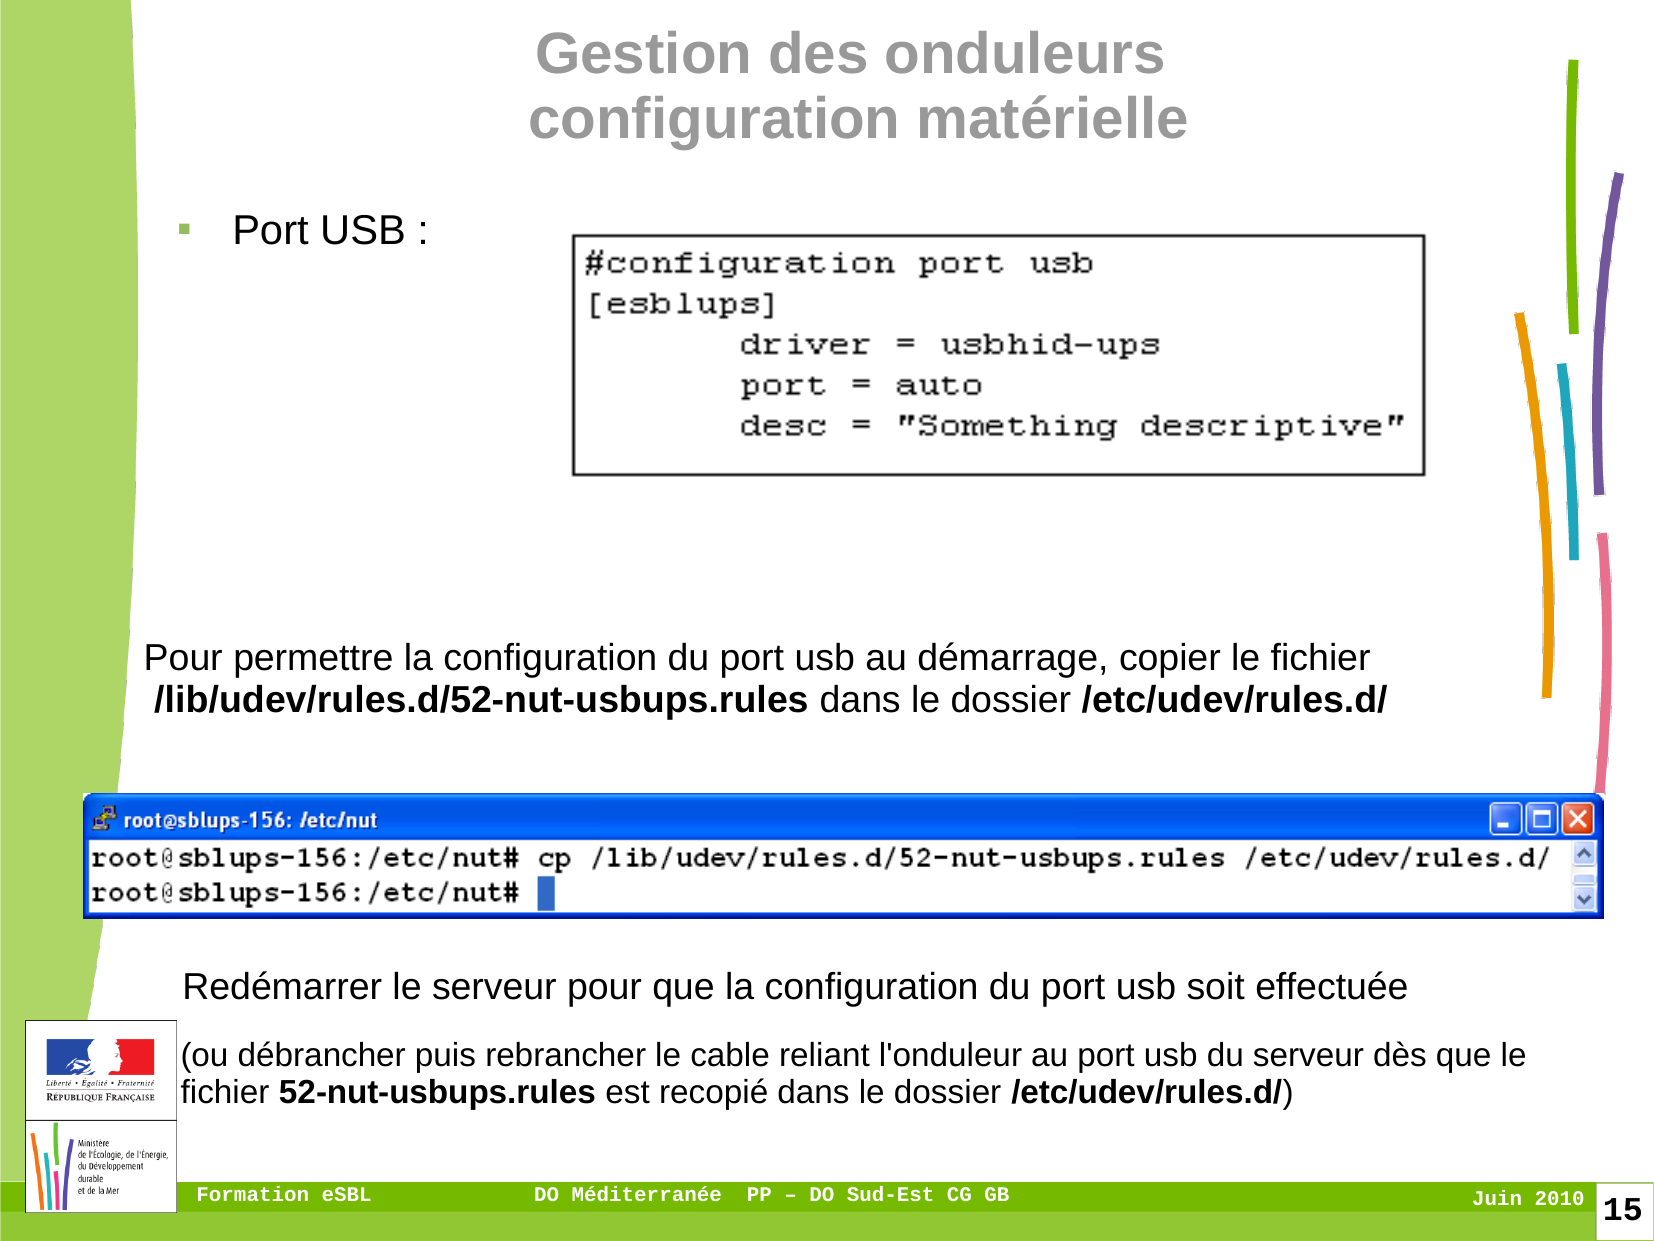

# Gestion des onduleurs configuration matérielle
Port USB :
Pour permettre la configuration du port usb au démarrage, copier le fichier
 /lib/udev/rules.d/52-nut-usbups.rules dans le dossier /etc/udev/rules.d/
 Redémarrer le serveur pour que la configuration du port usb soit effectuée
 (ou débrancher puis rebrancher le cable reliant l'onduleur au port usb du serveur dès que le
 fichier 52-nut-usbups.rules est recopié dans le dossier /etc/udev/rules.d/)
15